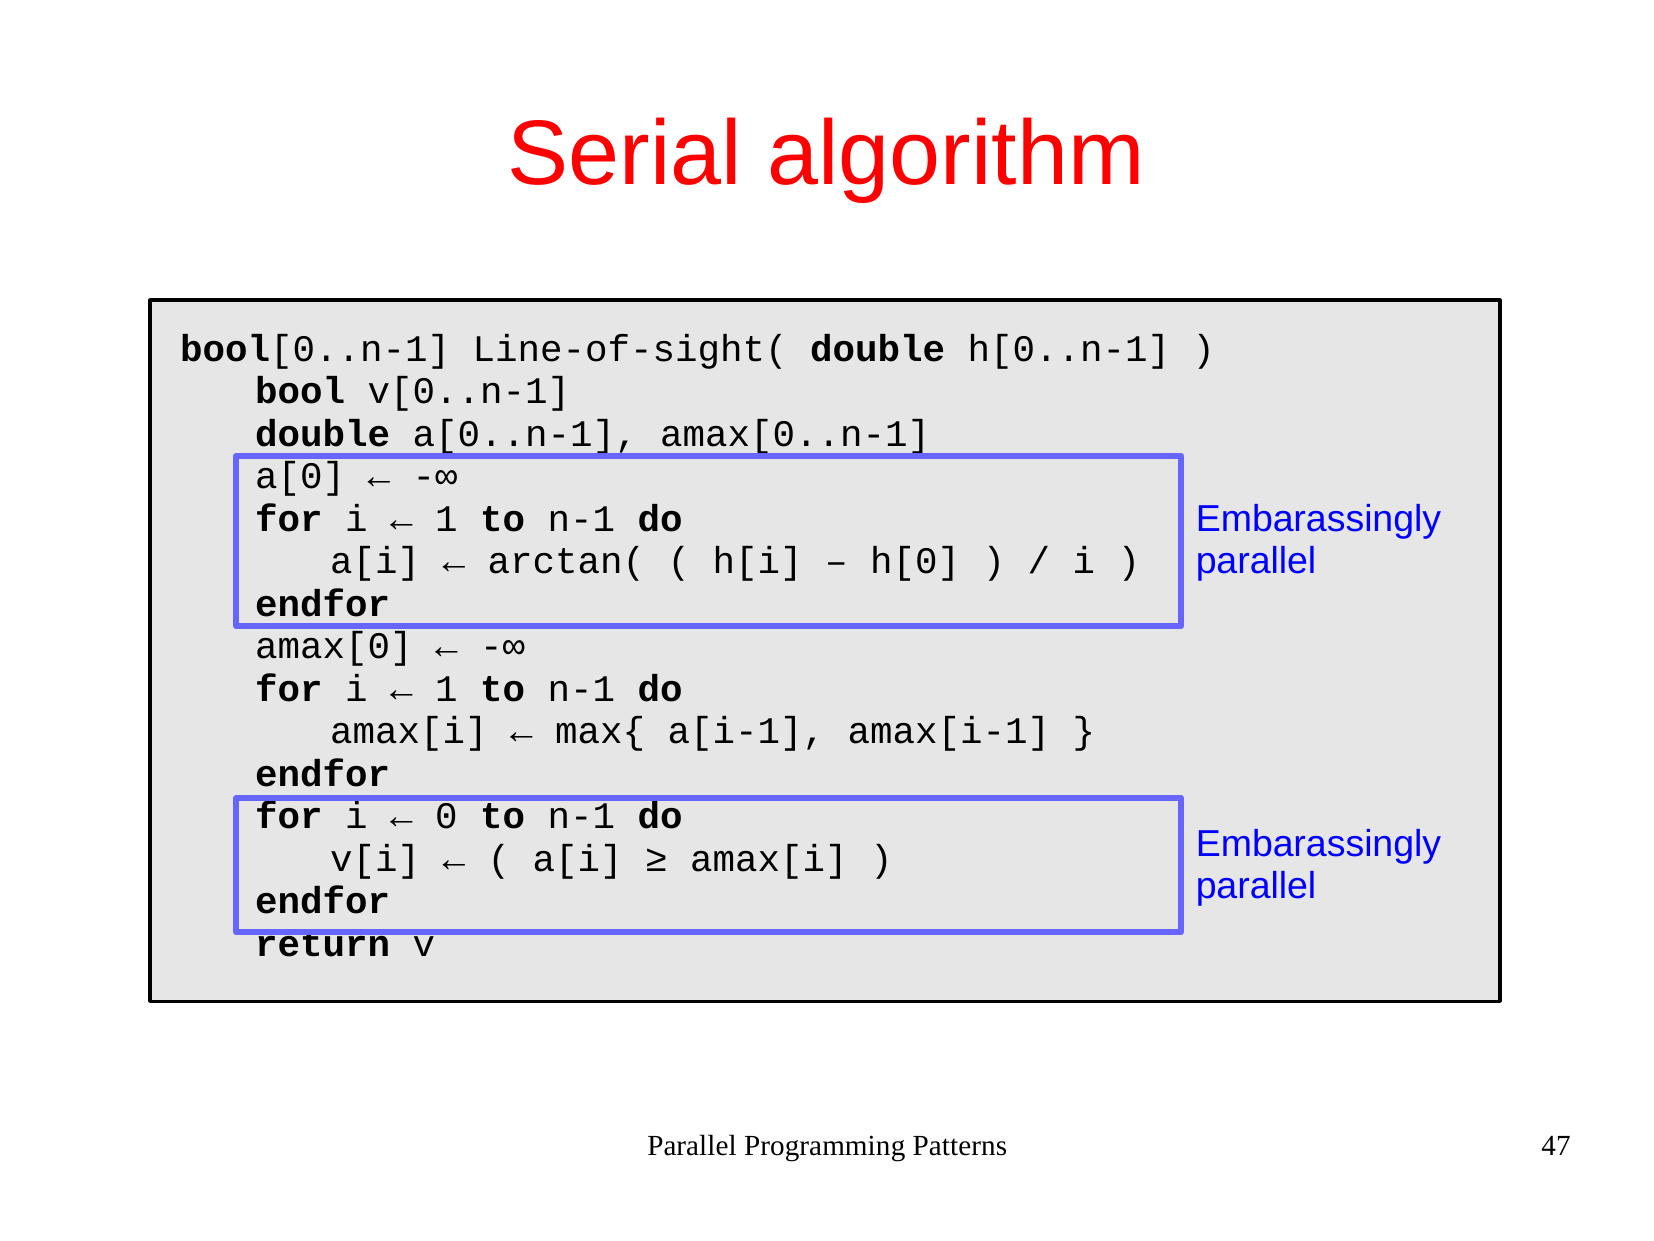

# Serial algorithm
bool[0..n-1] Line-of-sight( double h[0..n-1] )
	bool v[0..n-1]
	double a[0..n-1], amax[0..n-1]
	a[0] ← -∞
	for i ← 1 to n-1 do
		a[i] ← arctan( ( h[i] – h[0] ) / i )
	endfor
	amax[0] ← -∞
	for i ← 1 to n-1 do
		amax[i] ← max{ a[i-1], amax[i-1] }
	endfor
	for i ← 0 to n-1 do
		v[i] ← ( a[i] ≥ amax[i] )
	endfor
	return v
Embarassingly
parallel
Embarassingly
parallel
Parallel Programming Patterns
47